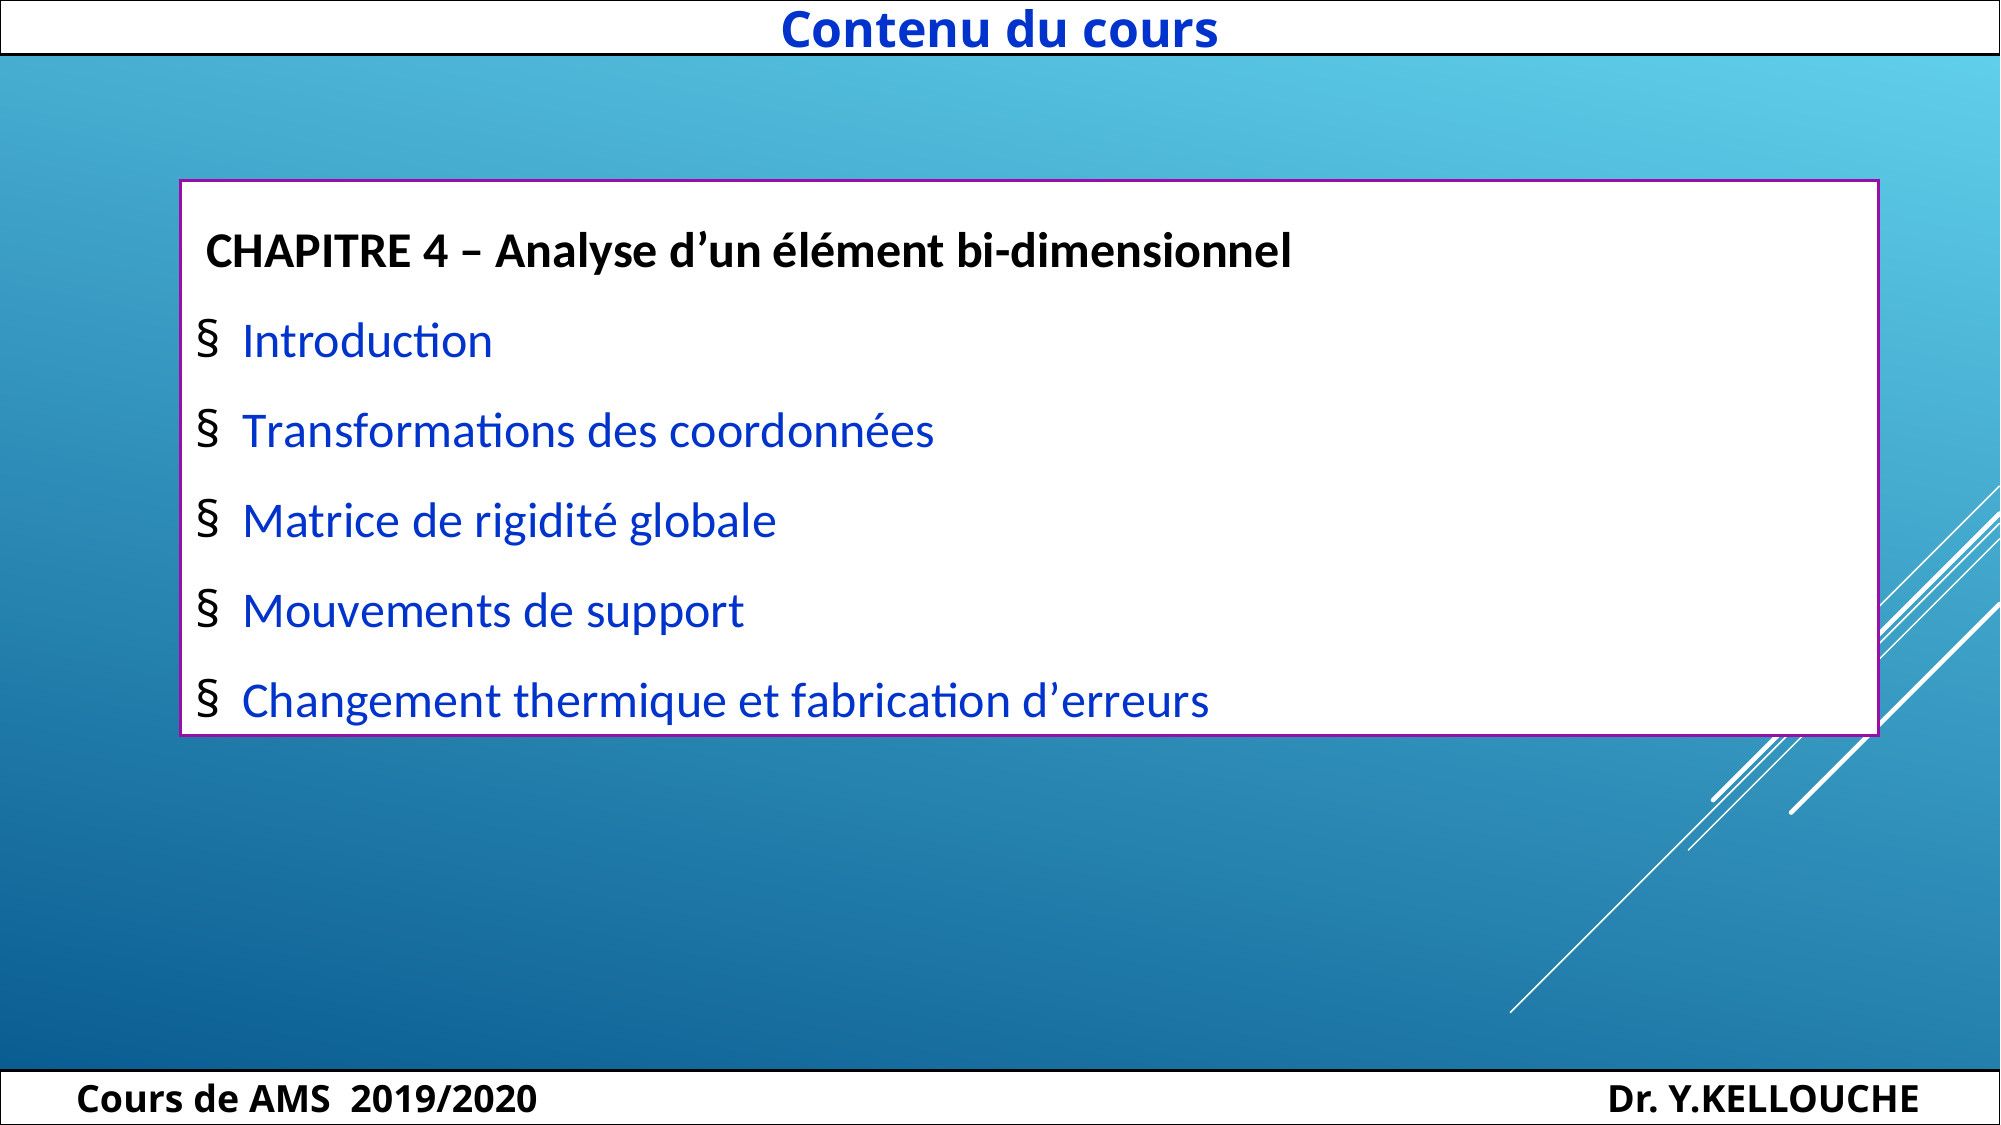

Contenu du cours
CHAPITRE 4 – Analyse d’un élément bi-dimensionnel
Introduction
Transformations des coordonnées
Matrice de rigidité globale
Mouvements de support
Changement thermique et fabrication d’erreurs
Cours de AMS 2019/2020 Dr. Y.KELLOUCHE